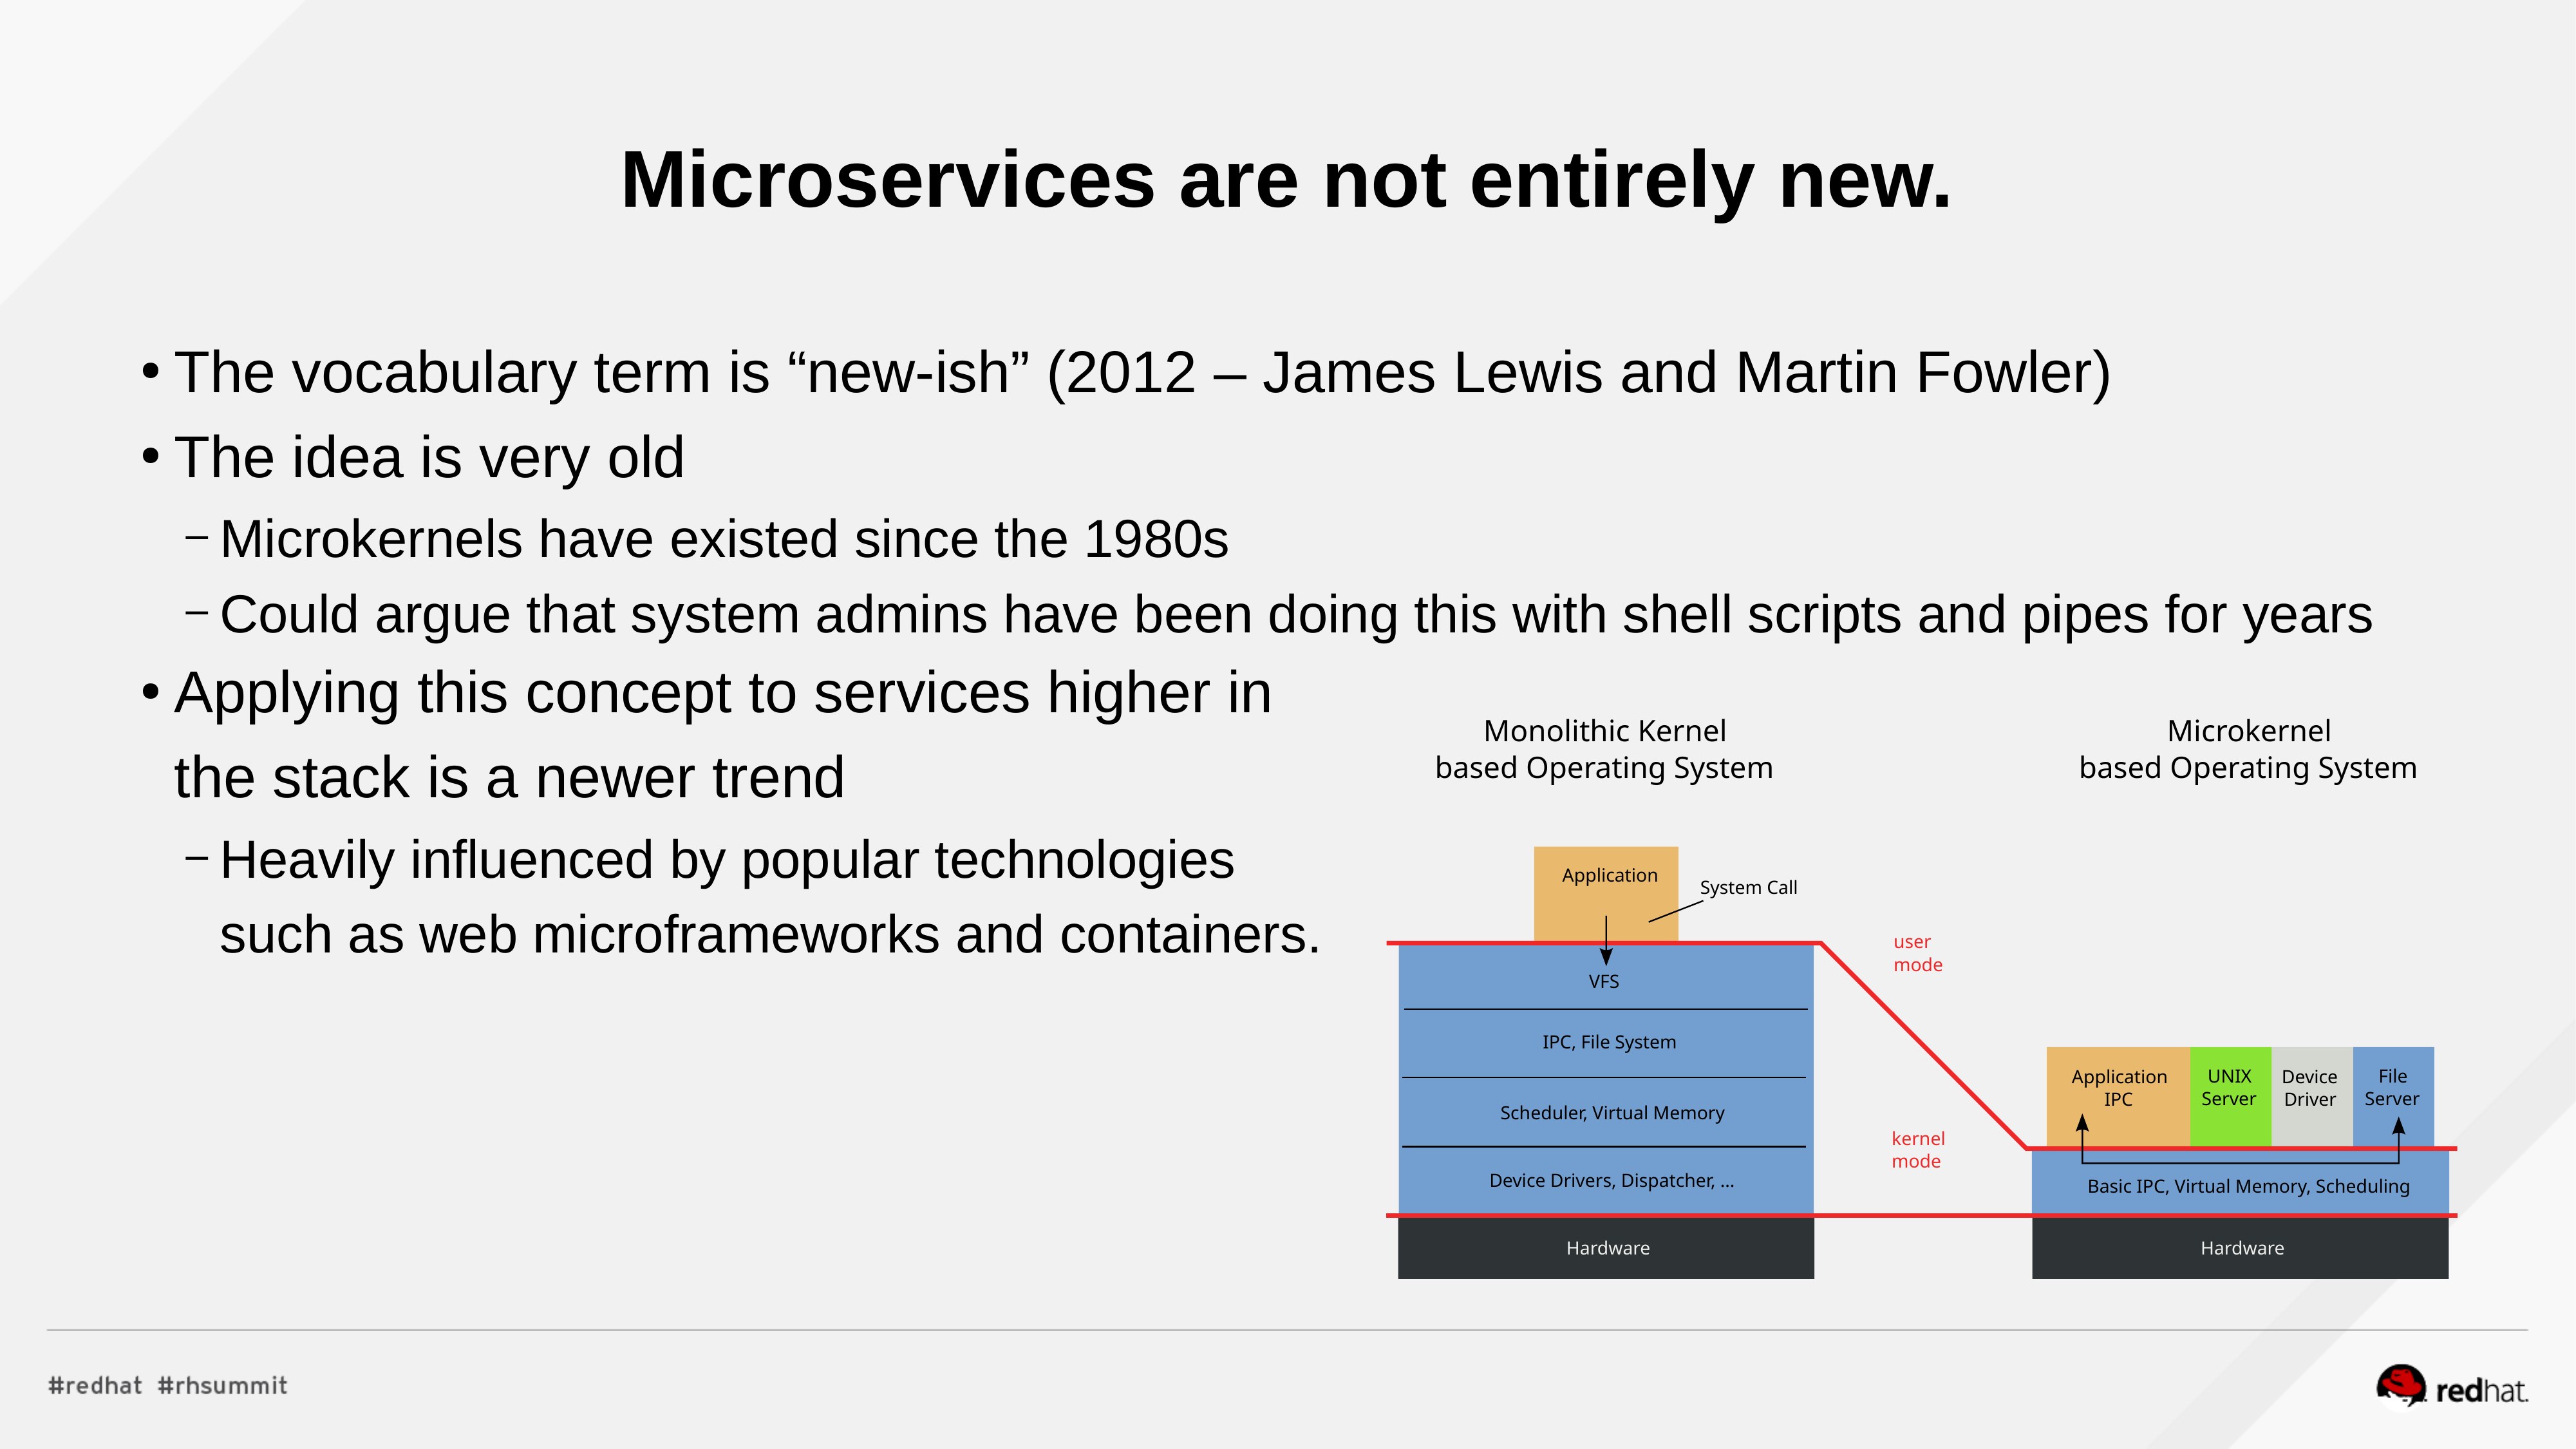

# Microservices are not entirely new.
The vocabulary term is “new-ish” (2012 – James Lewis and Martin Fowler)
The idea is very old
Microkernels have existed since the 1980s
Could argue that system admins have been doing this with shell scripts and pipes for years
Applying this concept to services higher in
the stack is a newer trend
Heavily influenced by popular technologies
such as web microframeworks and containers.